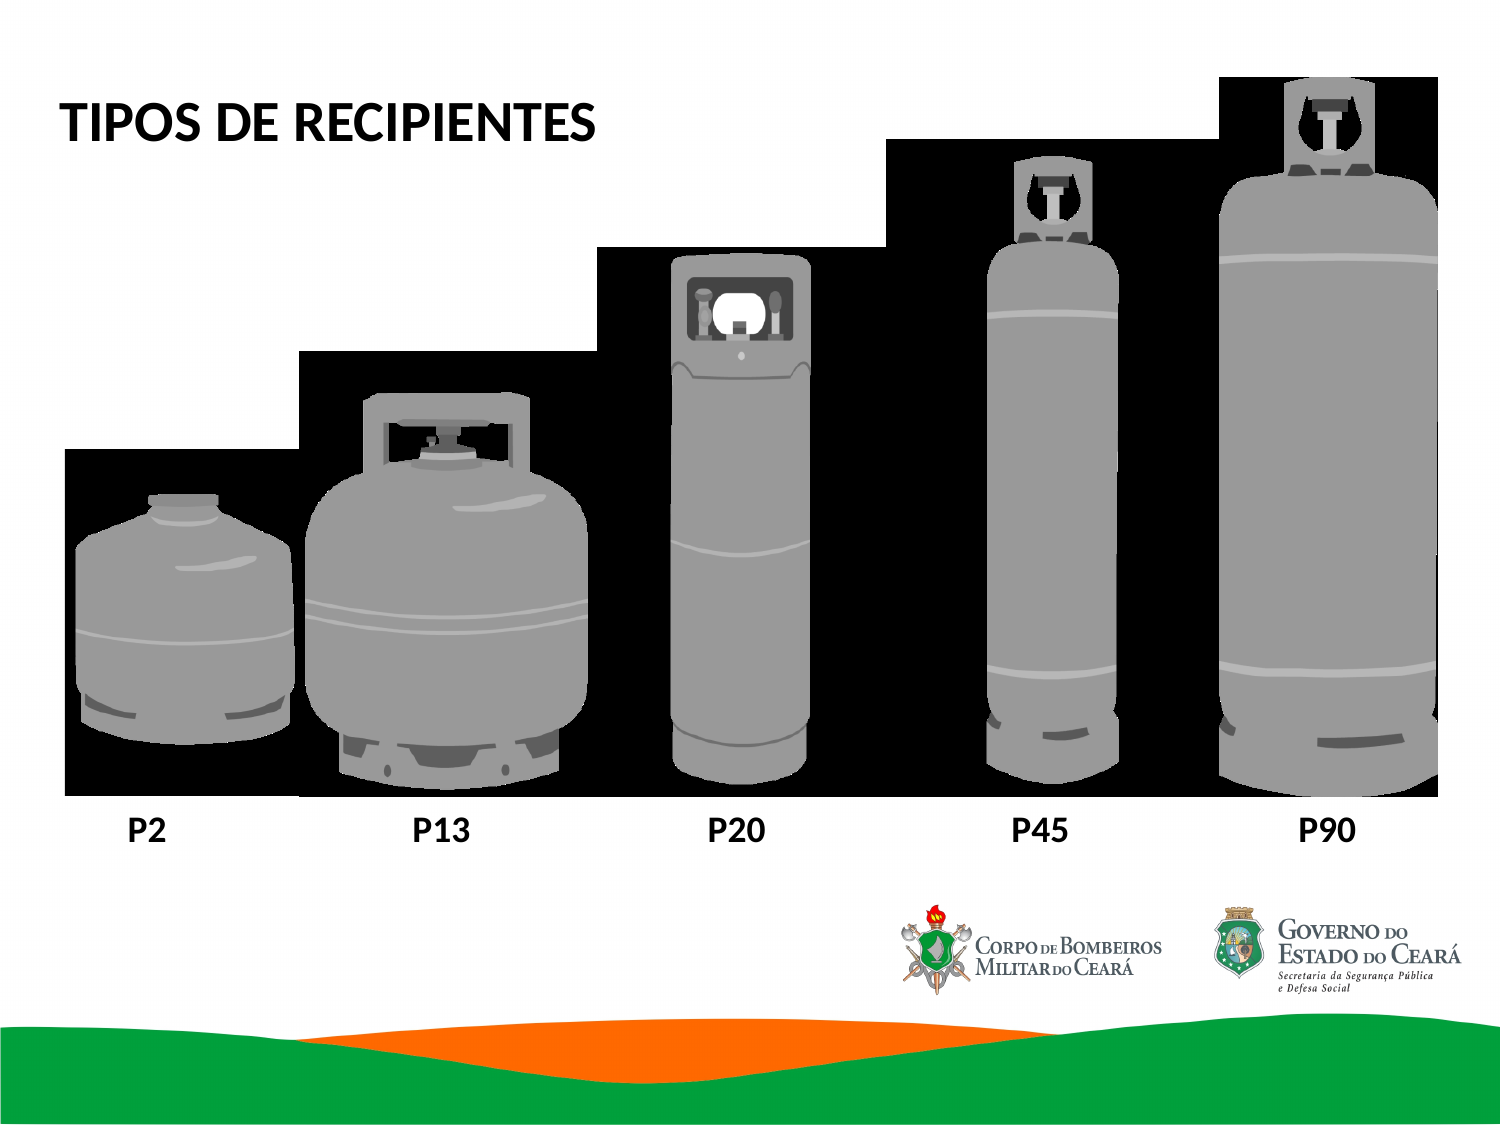

TIPOS DE RECIPIENTES
 P2 P13 P20 P45 P90